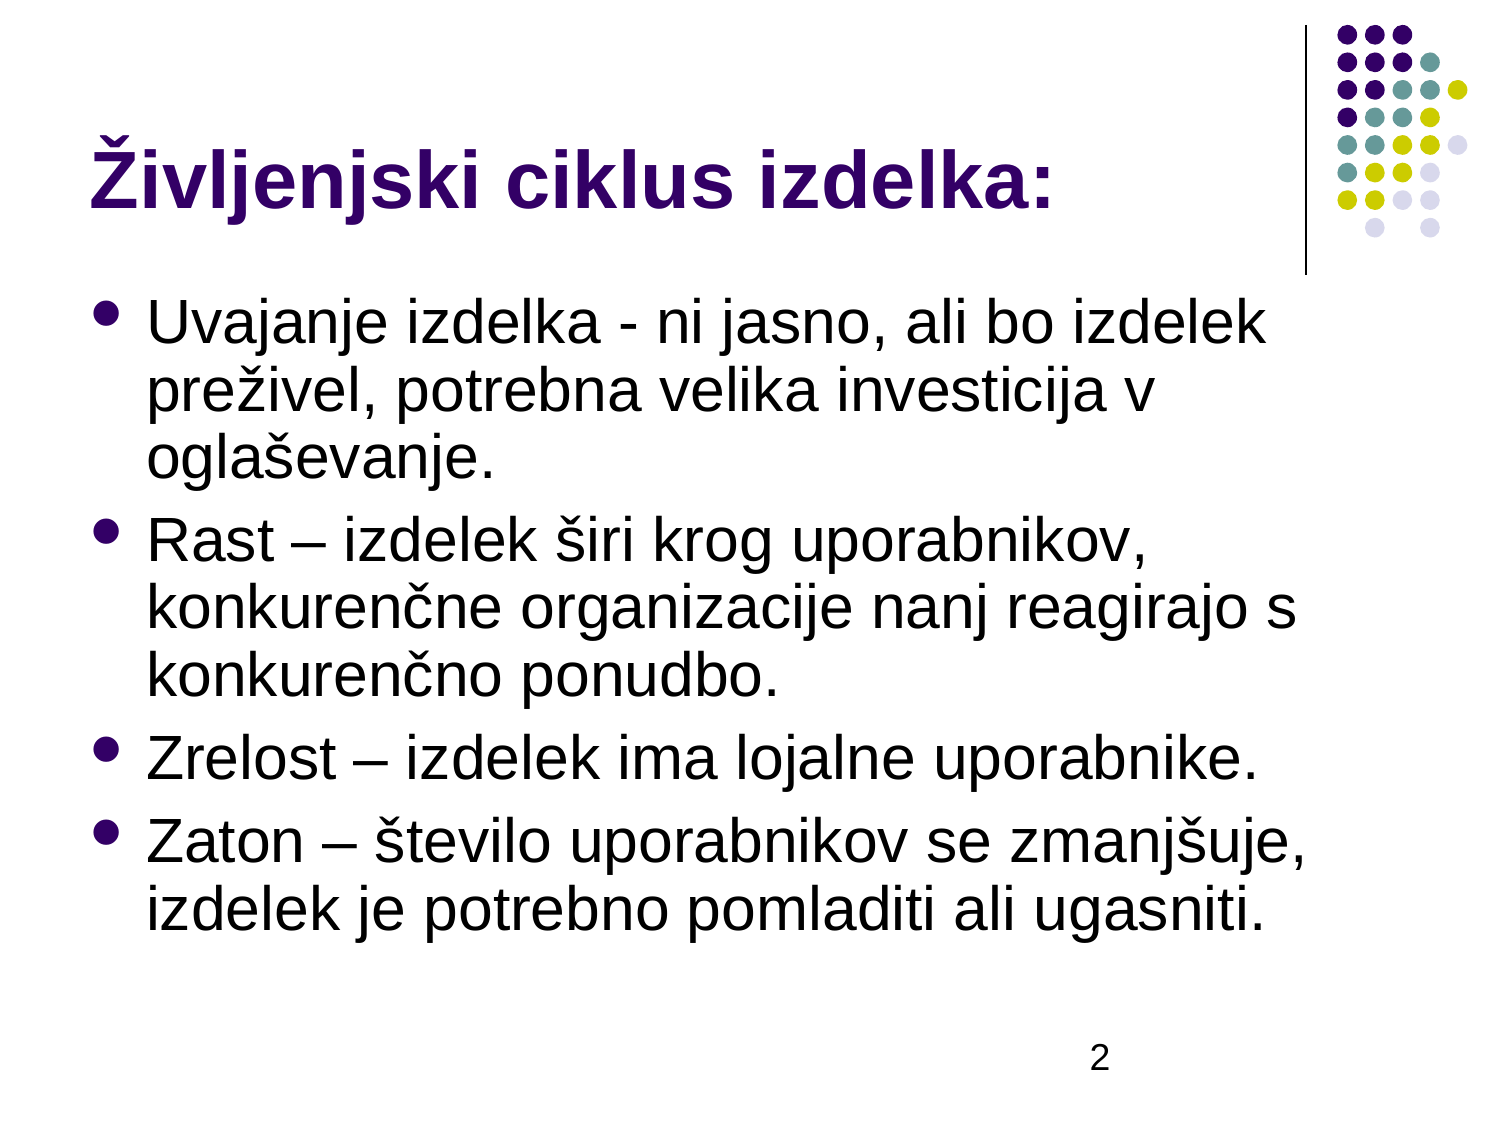

# Življenjski ciklus izdelka:
Uvajanje izdelka - ni jasno, ali bo izdelek preživel, potrebna velika investicija v oglaševanje.
Rast – izdelek širi krog uporabnikov, konkurenčne organizacije nanj reagirajo s konkurenčno ponudbo.
Zrelost – izdelek ima lojalne uporabnike.
Zaton – število uporabnikov se zmanjšuje, izdelek je potrebno pomladiti ali ugasniti.
2